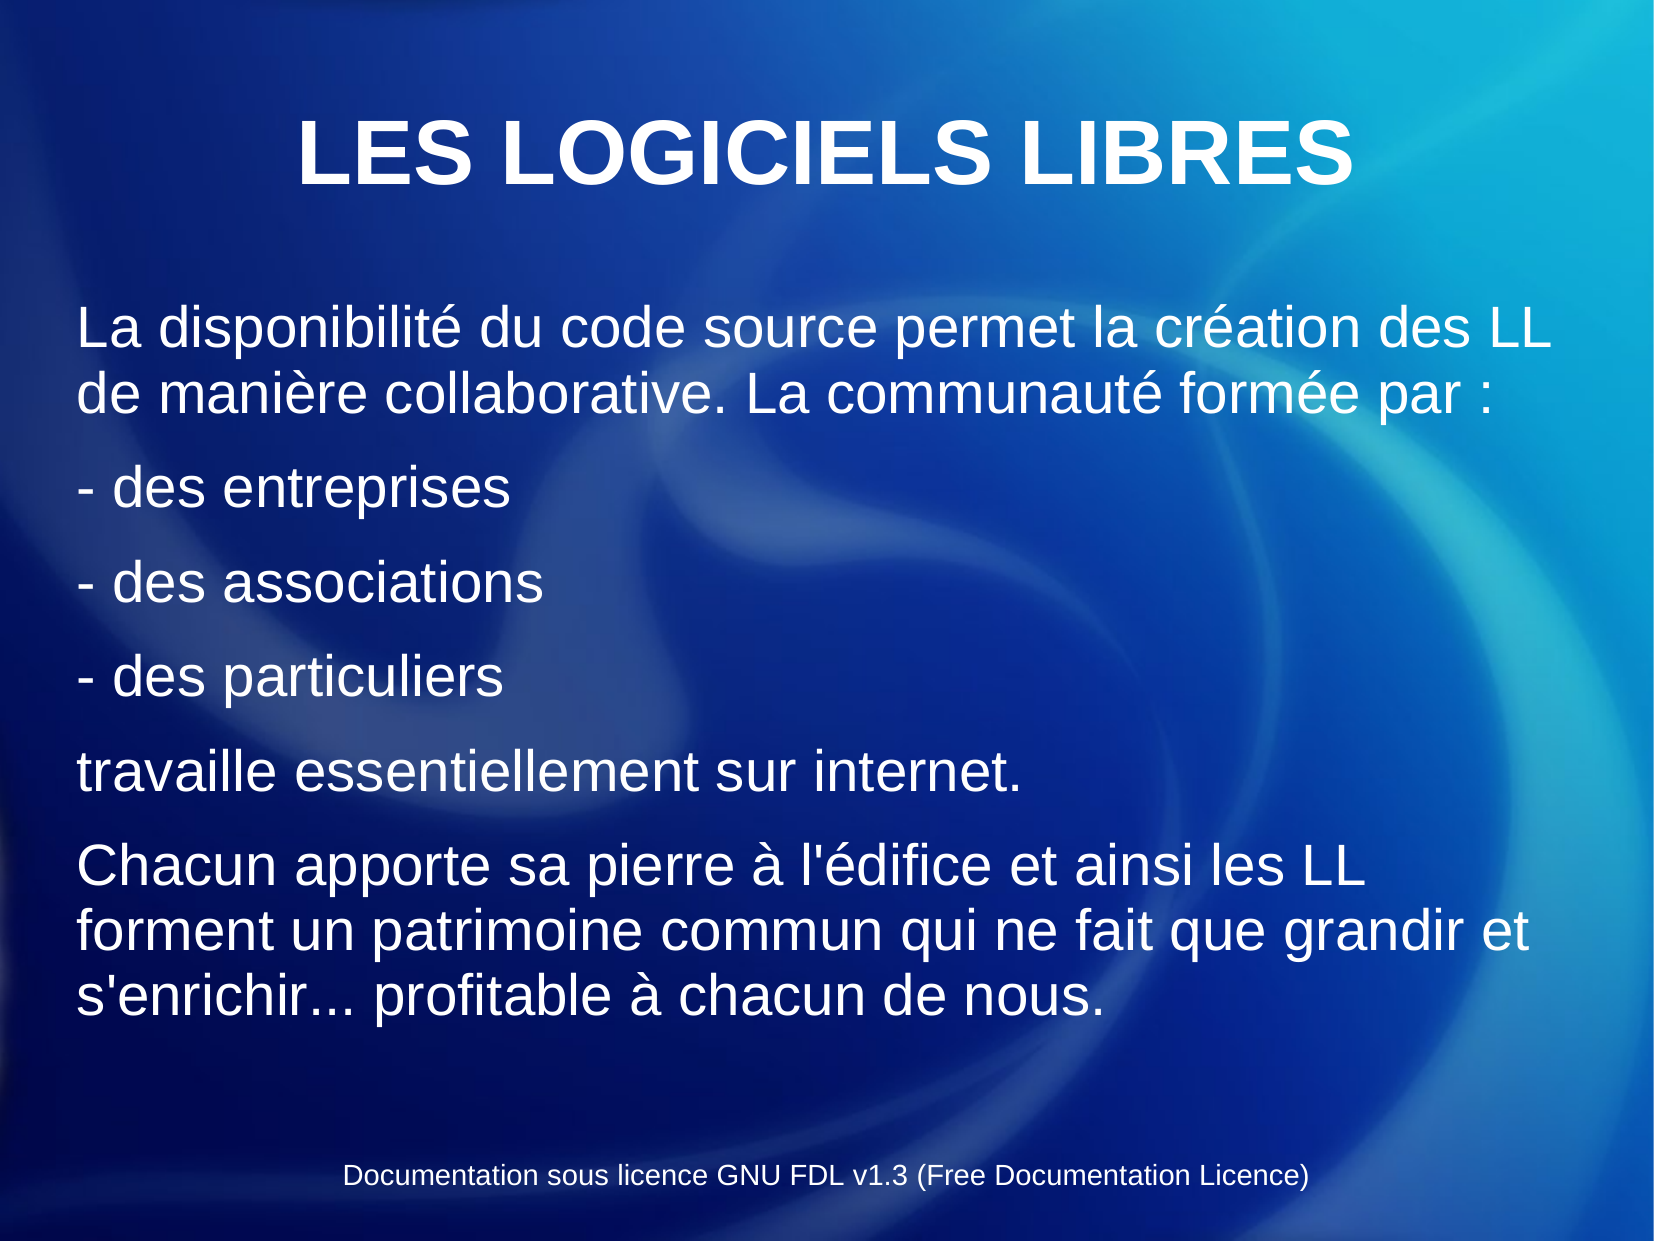

# LES LOGICIELS LIBRES
La disponibilité du code source permet la création des LL de manière collaborative. La communauté formée par :
- des entreprises
- des associations
- des particuliers
travaille essentiellement sur internet.
Chacun apporte sa pierre à l'édifice et ainsi les LL forment un patrimoine commun qui ne fait que grandir et s'enrichir... profitable à chacun de nous.
Documentation sous licence GNU FDL v1.3 (Free Documentation Licence)